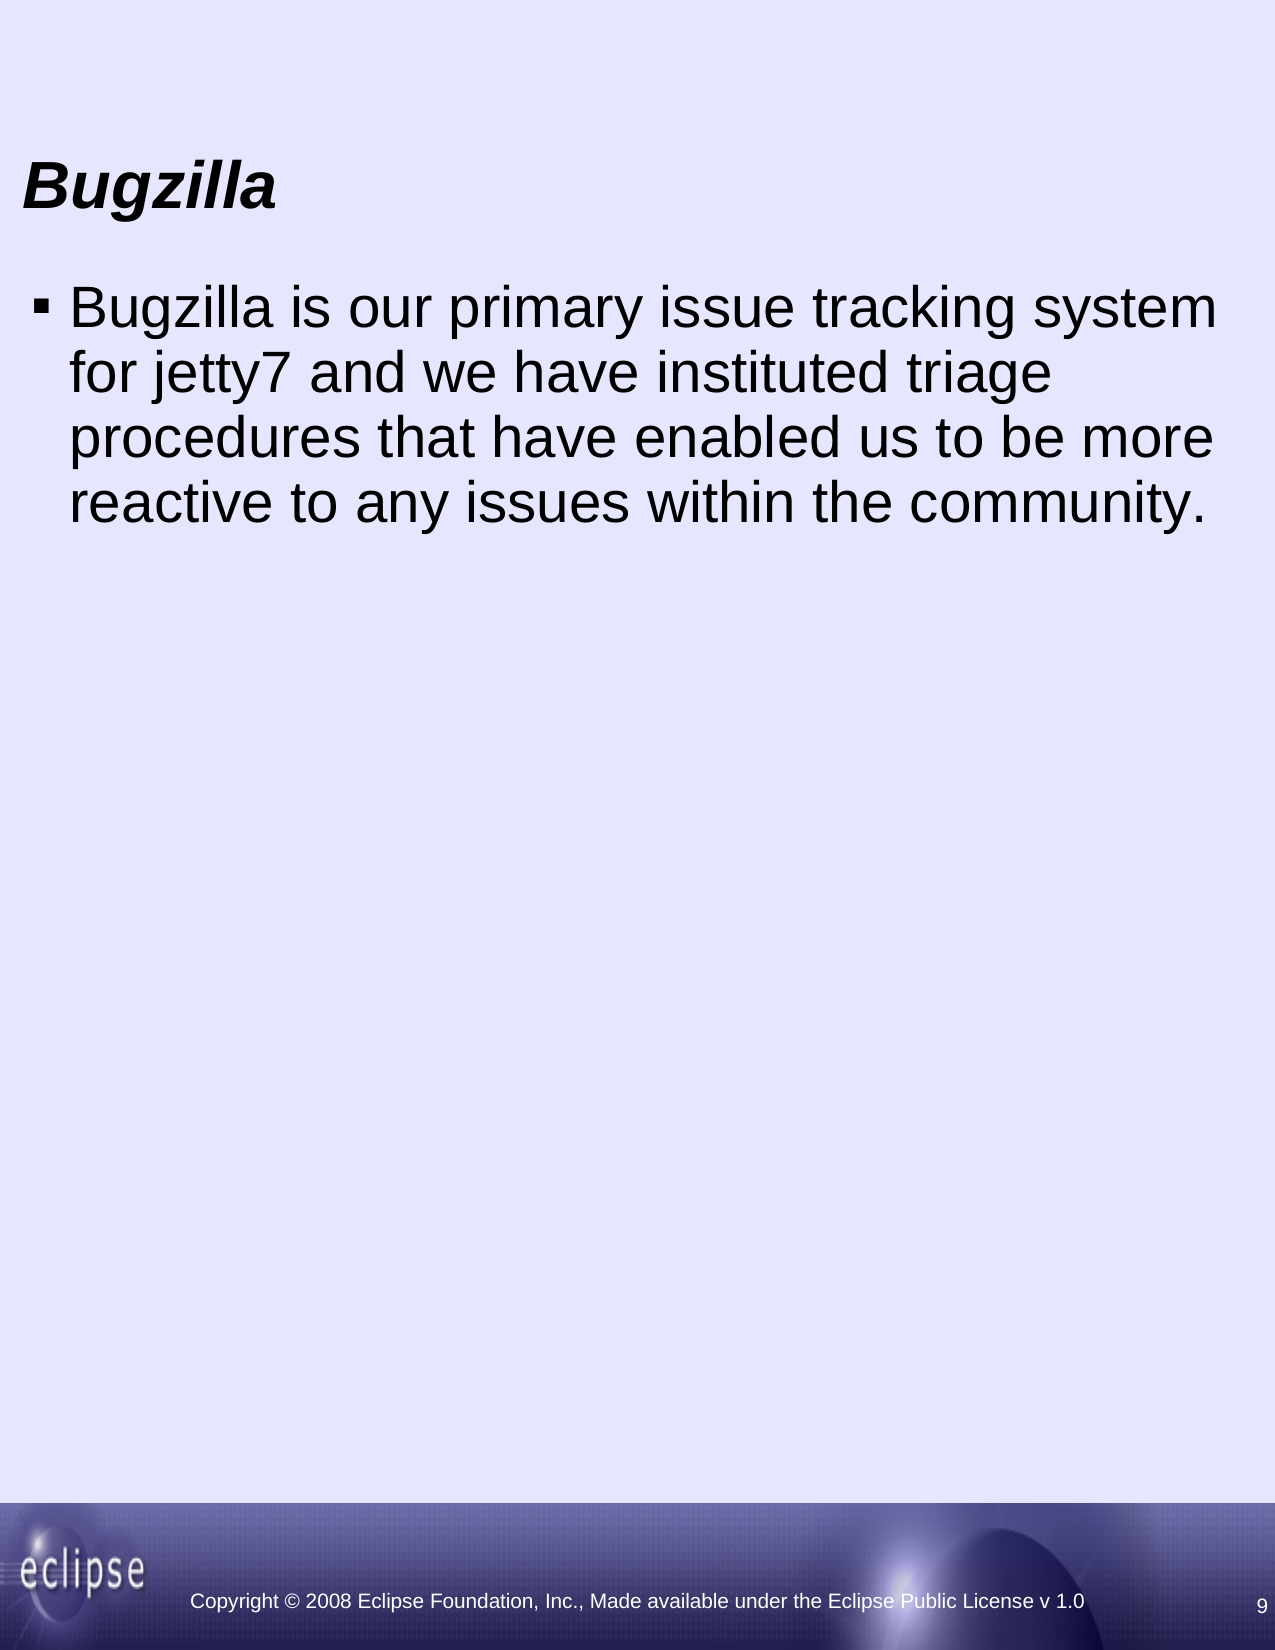

# Bugzilla
Bugzilla is our primary issue tracking system for jetty7 and we have instituted triage procedures that have enabled us to be more reactive to any issues within the community.
9